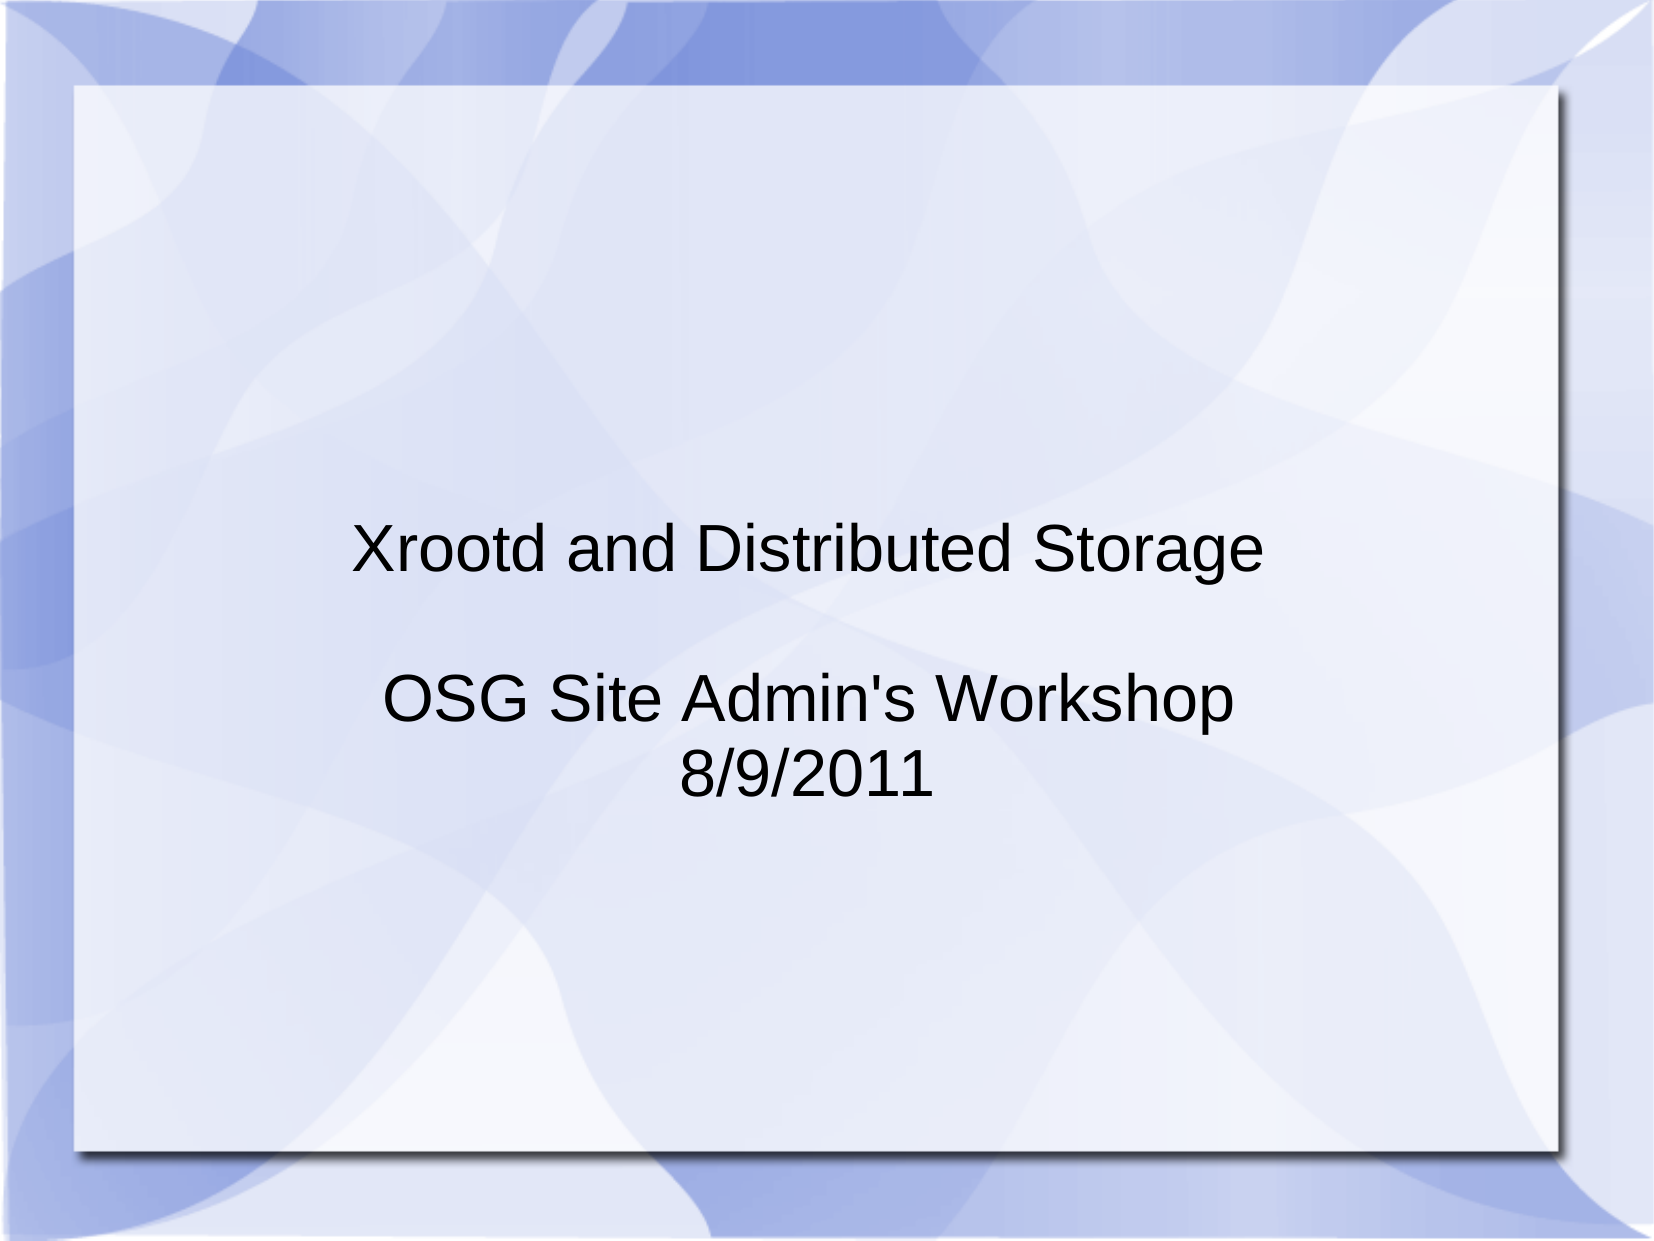

# Xrootd and Distributed Storage
OSG Site Admin's Workshop
8/9/2011